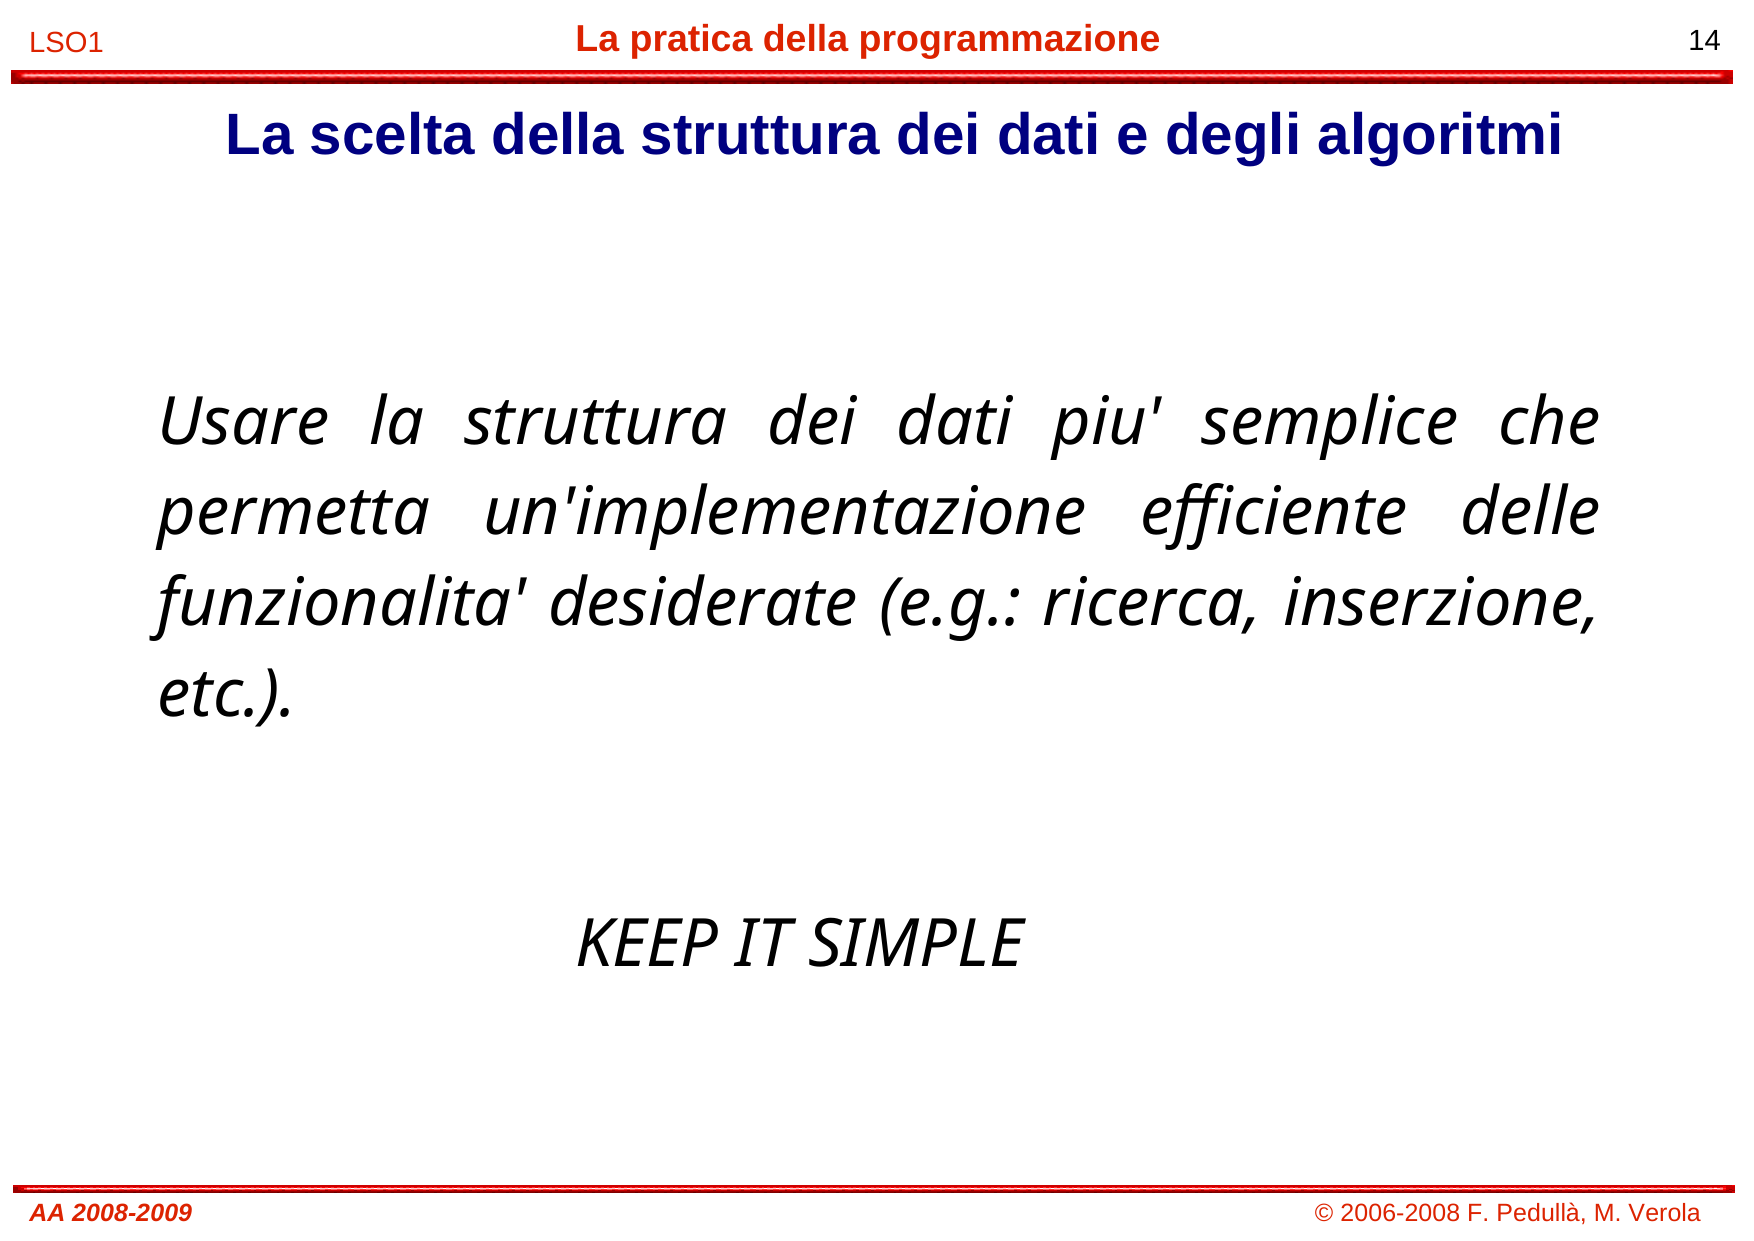

La scelta della struttura dei dati e degli algoritmi
# Usare la struttura dei dati piu' semplice che permetta un'implementazione efficiente delle funzionalita' desiderate (e.g.: ricerca, inserzione, etc.).
 KEEP IT SIMPLE